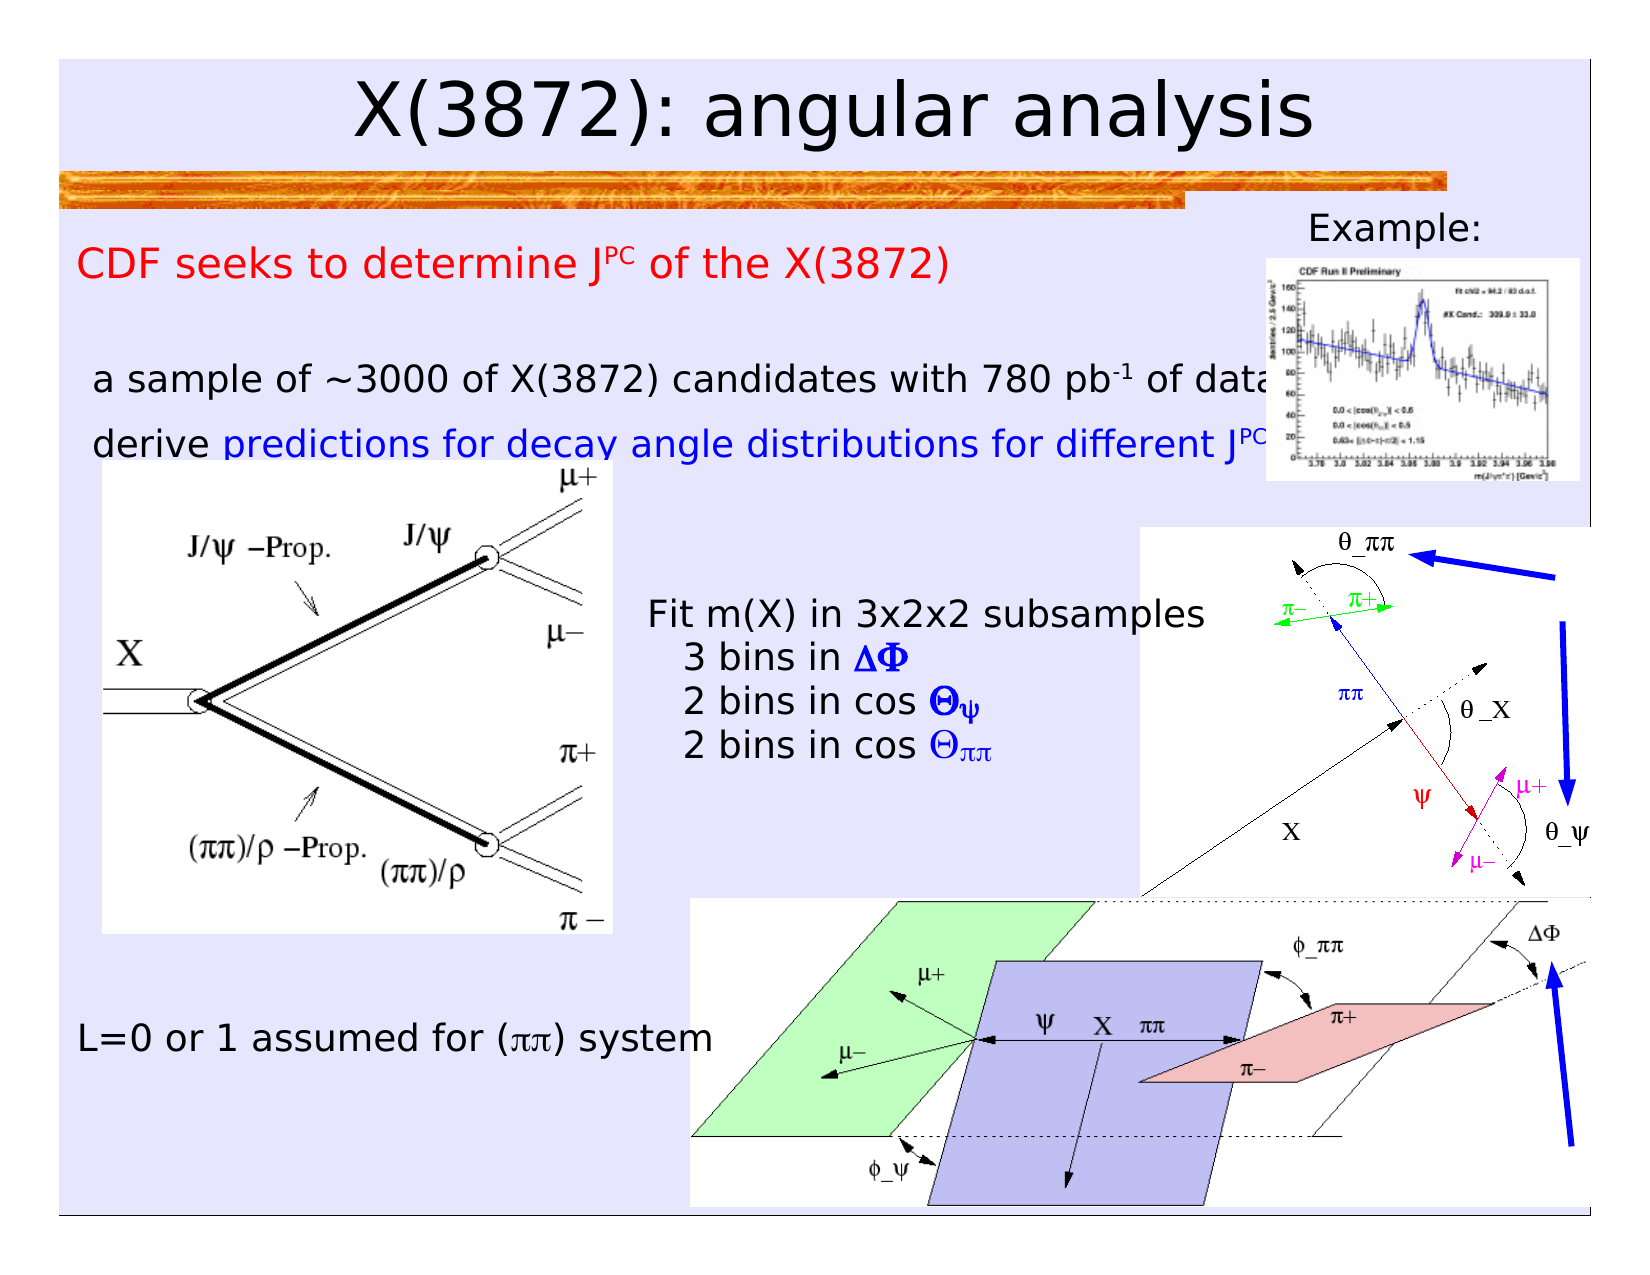

X(3872): angular analysis
Example:
CDF seeks to determine JPC of the X(3872)
a sample of ~3000 of X(3872) candidates with 780 pb-1 of data
derive predictions for decay angle distributions for different JPC
Fit m(X) in 3x2x2 subsamples
3 bins in 
2 bins in cos 
2 bins in cos 
L=0 or 1 assumed for () system
9